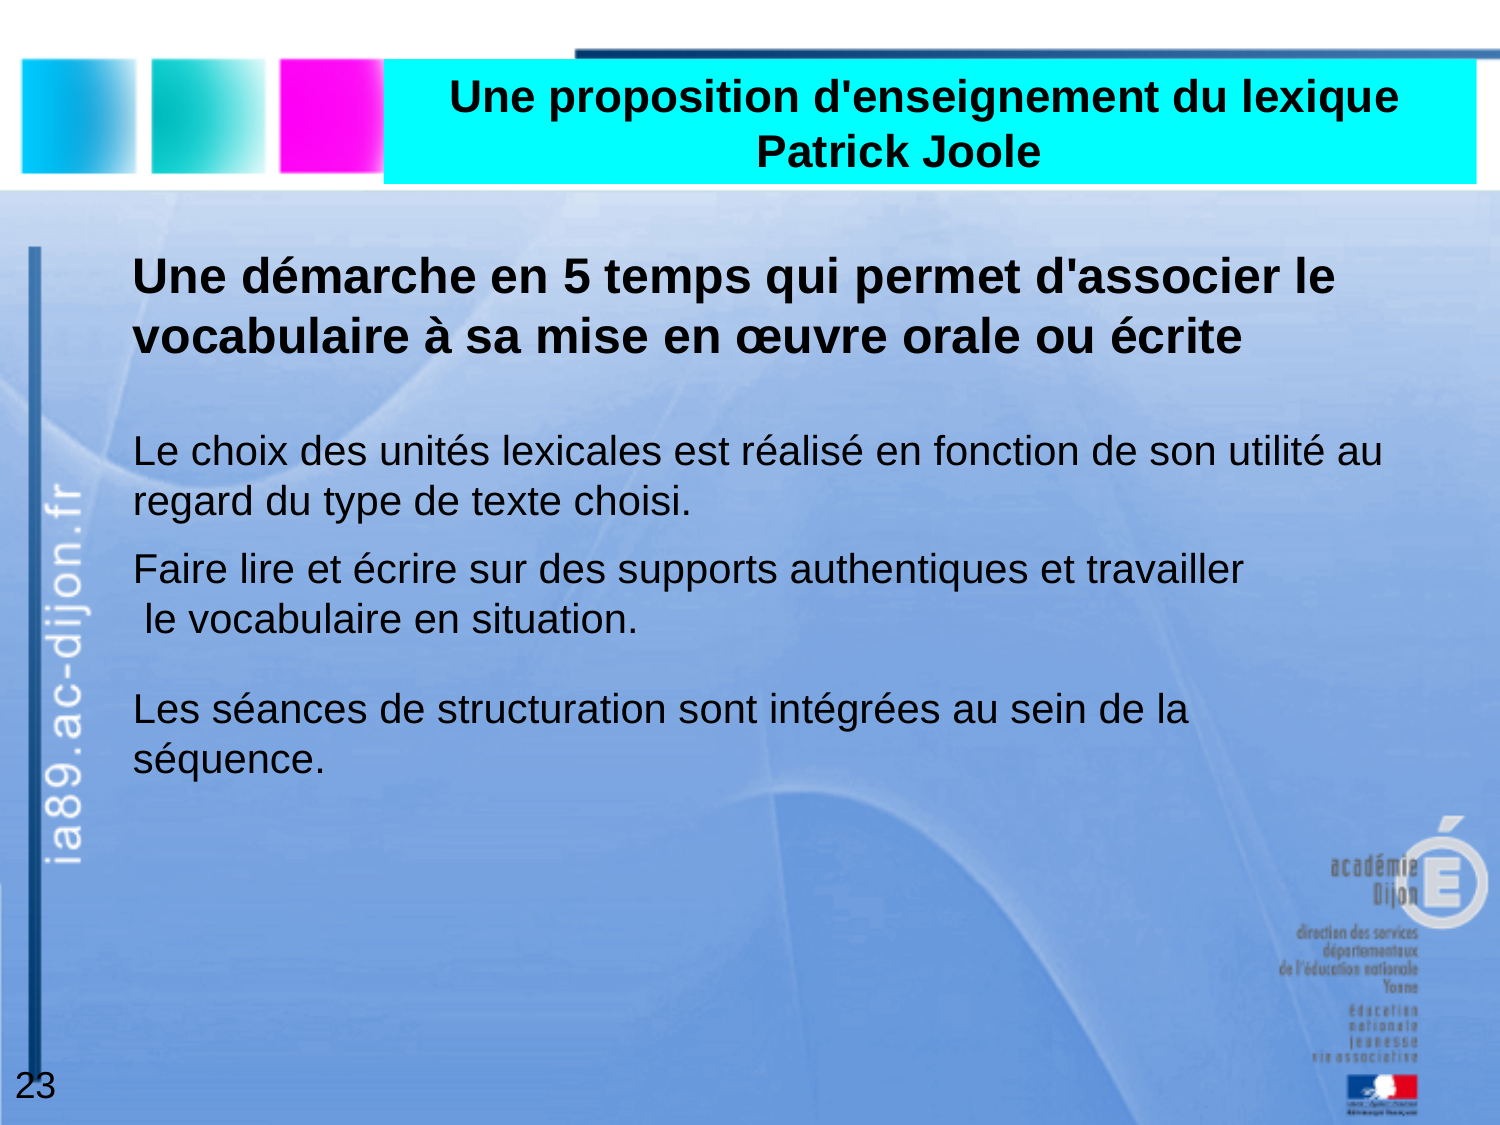

Une proposition d'enseignement du lexique Patrick Joole
 Une proposition d'enseignement du lexique Patrick Joole
Une démarche en 5 temps qui permet d'associer le vocabulaire à sa mise en œuvre orale ou écrite
Le choix des unités lexicales est réalisé en fonction de son utilité au regard du type de texte choisi.
Faire lire et écrire sur des supports authentiques et travailler
 le vocabulaire en situation.
Les séances de structuration sont intégrées au sein de la séquence.